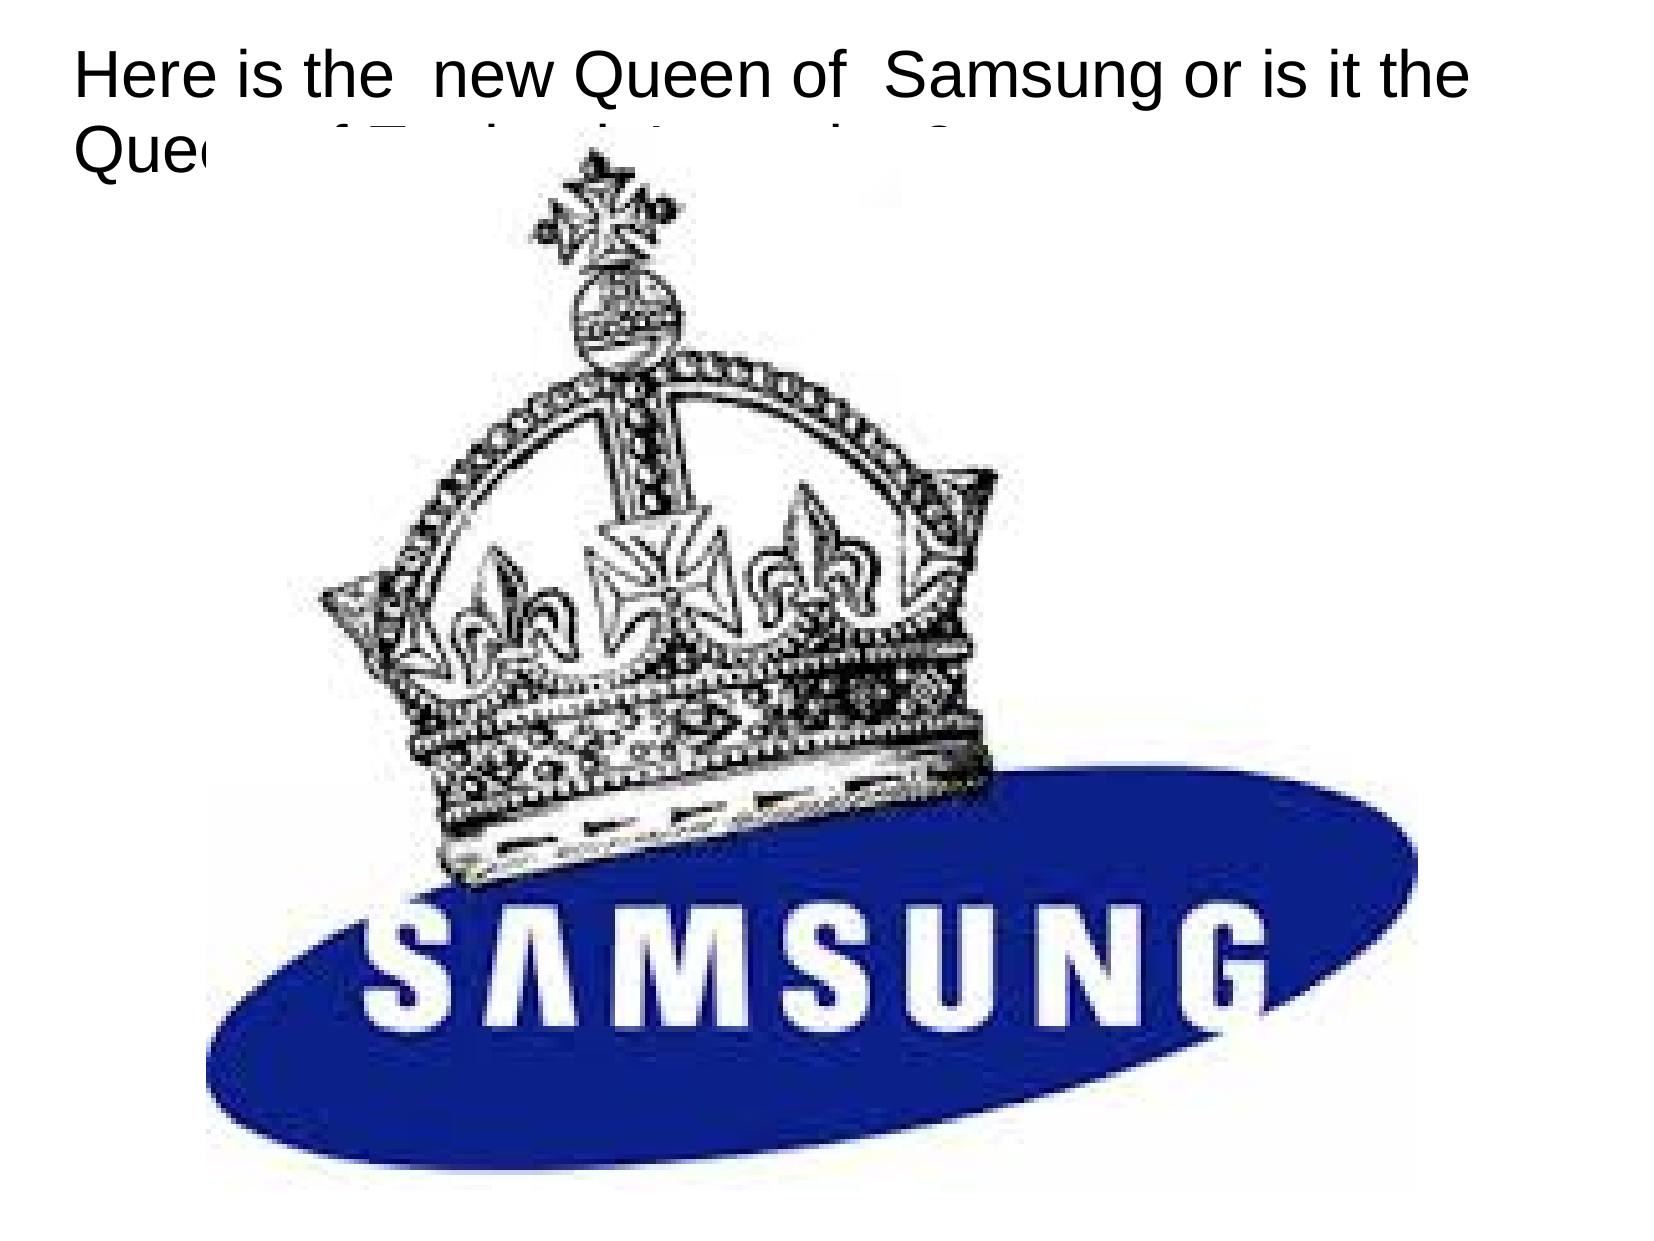

Here is the new Queen of Samsung or is it the Queen of England, I wonder ?